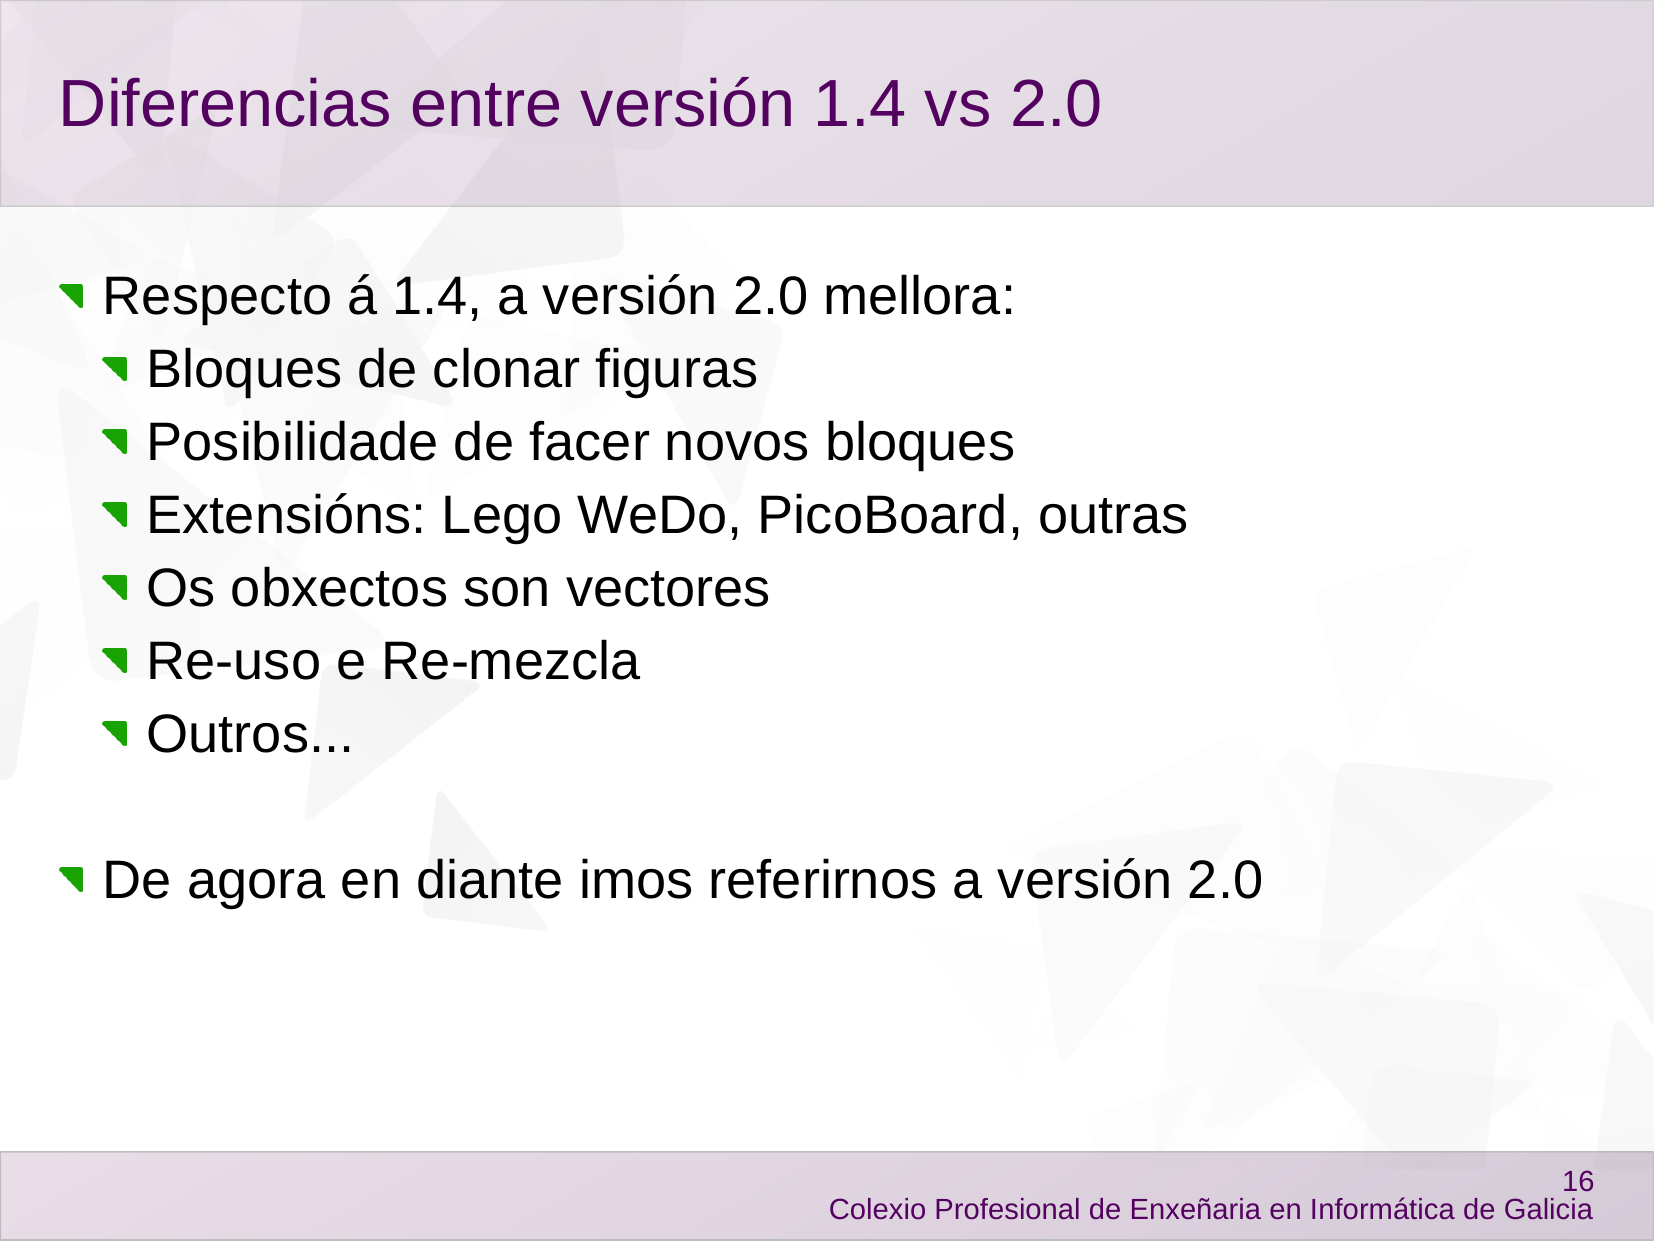

# Diferencias entre versión 1.4 vs 2.0
Respecto á 1.4, a versión 2.0 mellora:
Bloques de clonar figuras
Posibilidade de facer novos bloques
Extensións: Lego WeDo, PicoBoard, outras
Os obxectos son vectores
Re-uso e Re-mezcla
Outros...
De agora en diante imos referirnos a versión 2.0
16
Colexio Profesional de Enxeñaria en Informática de Galicia